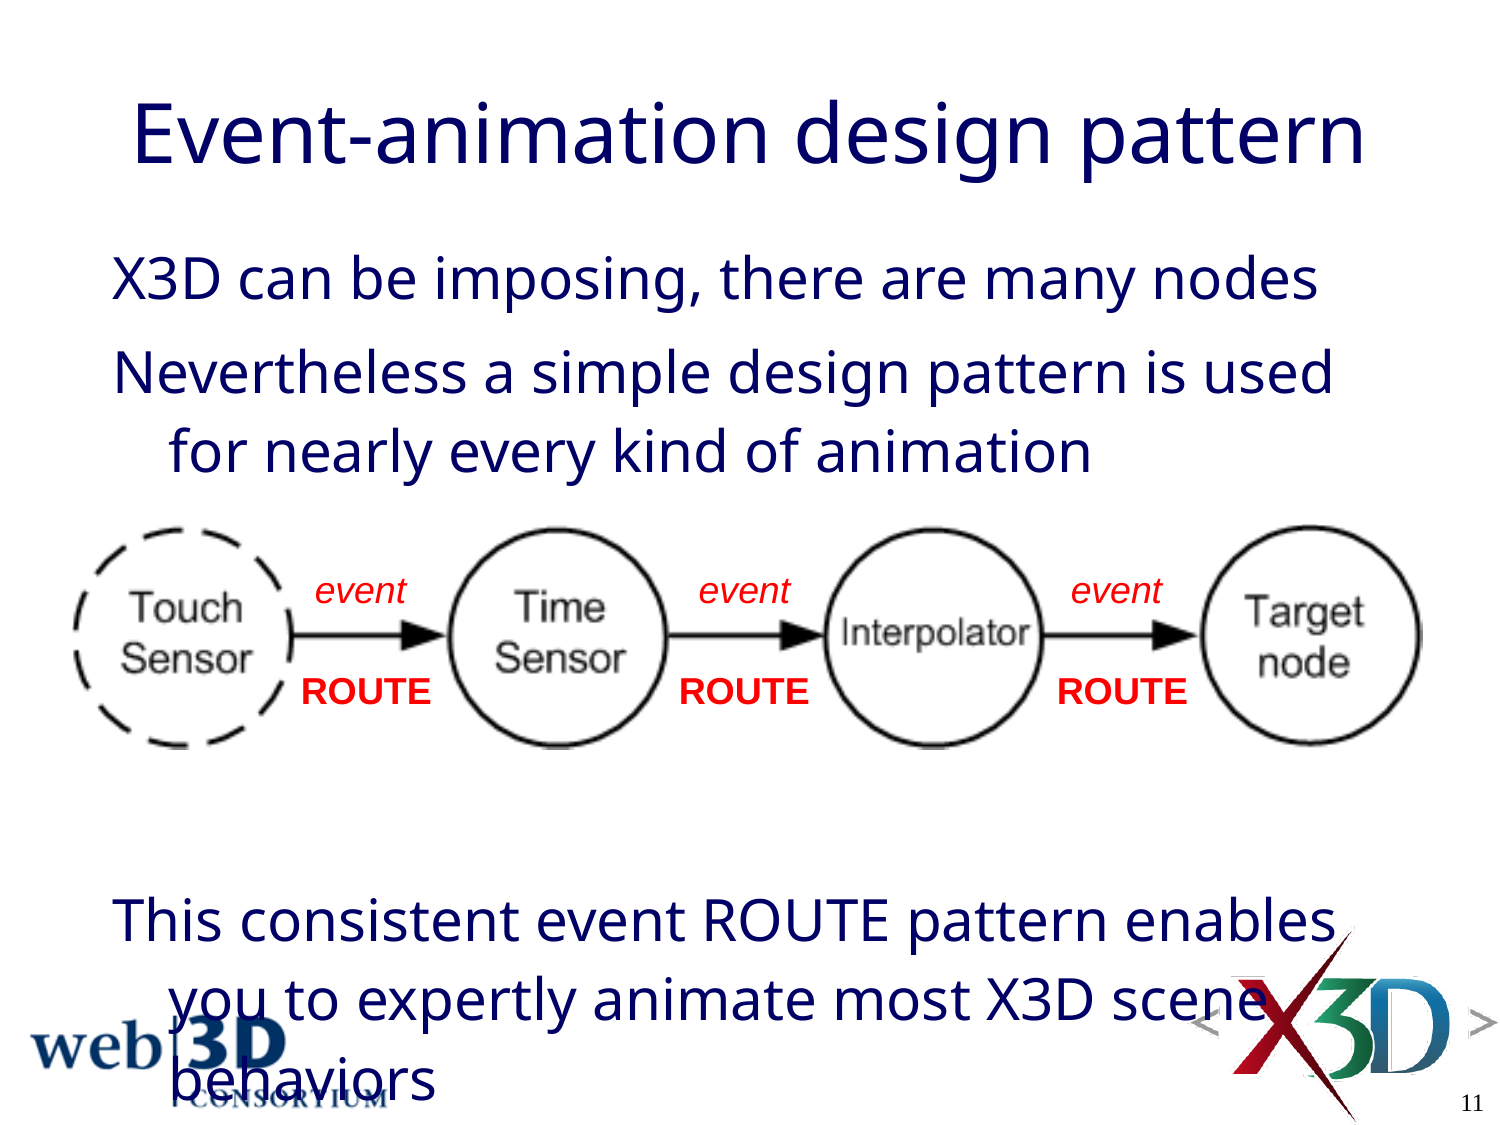

# Event-animation design pattern
X3D can be imposing, there are many nodes
Nevertheless a simple design pattern is used for nearly every kind of animation
This consistent event ROUTE pattern enables you to expertly animate most X3D scene behaviors
event
event
event
ROUTE
ROUTE
ROUTE